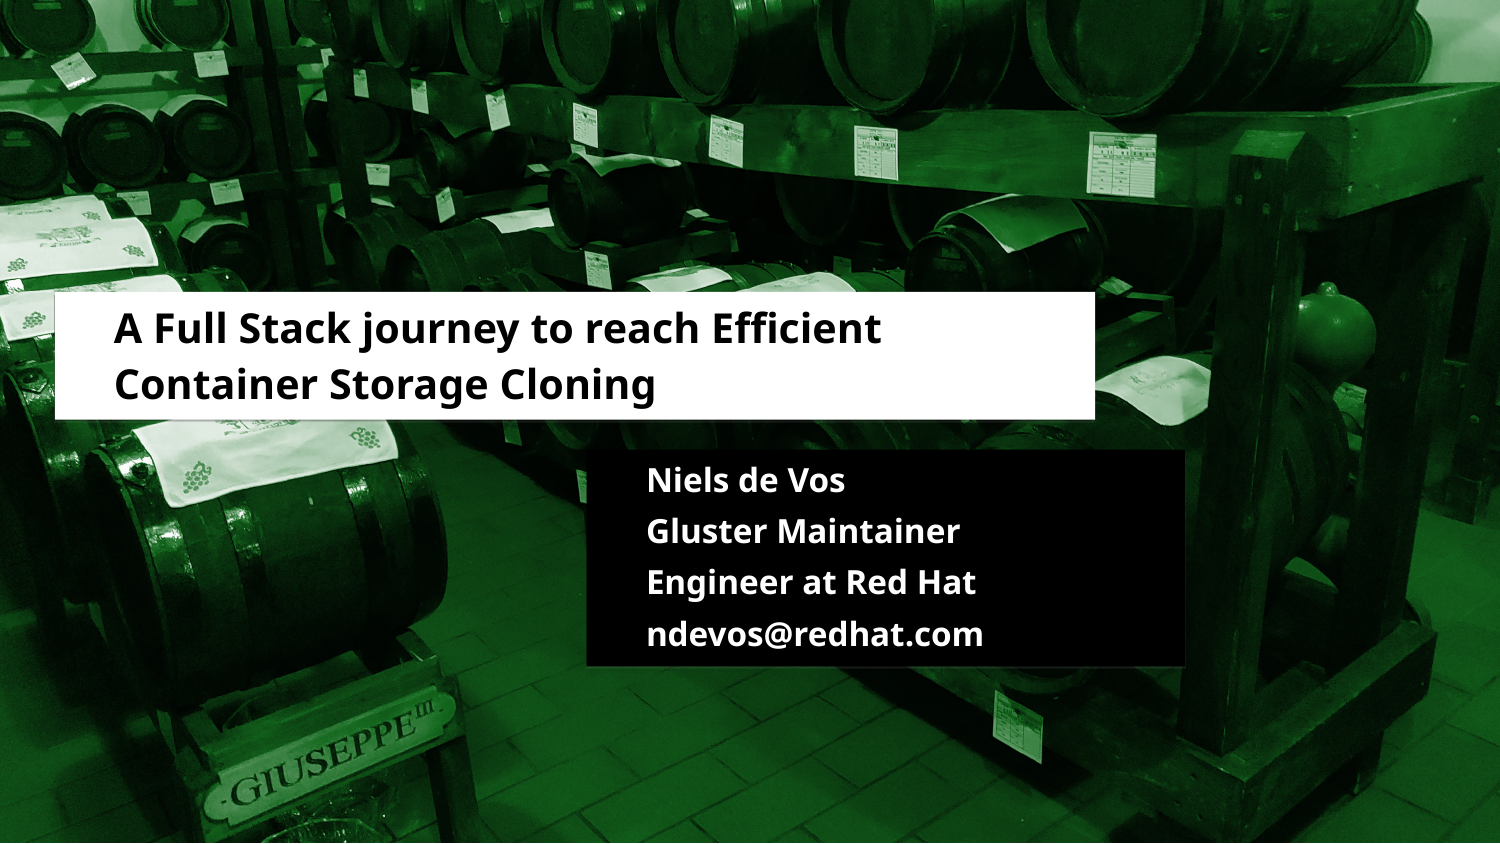

# A Full Stack journey to reach Efficient Container Storage Cloning
Niels de Vos
Gluster Maintainer
Engineer at Red Hat
ndevos@redhat.com